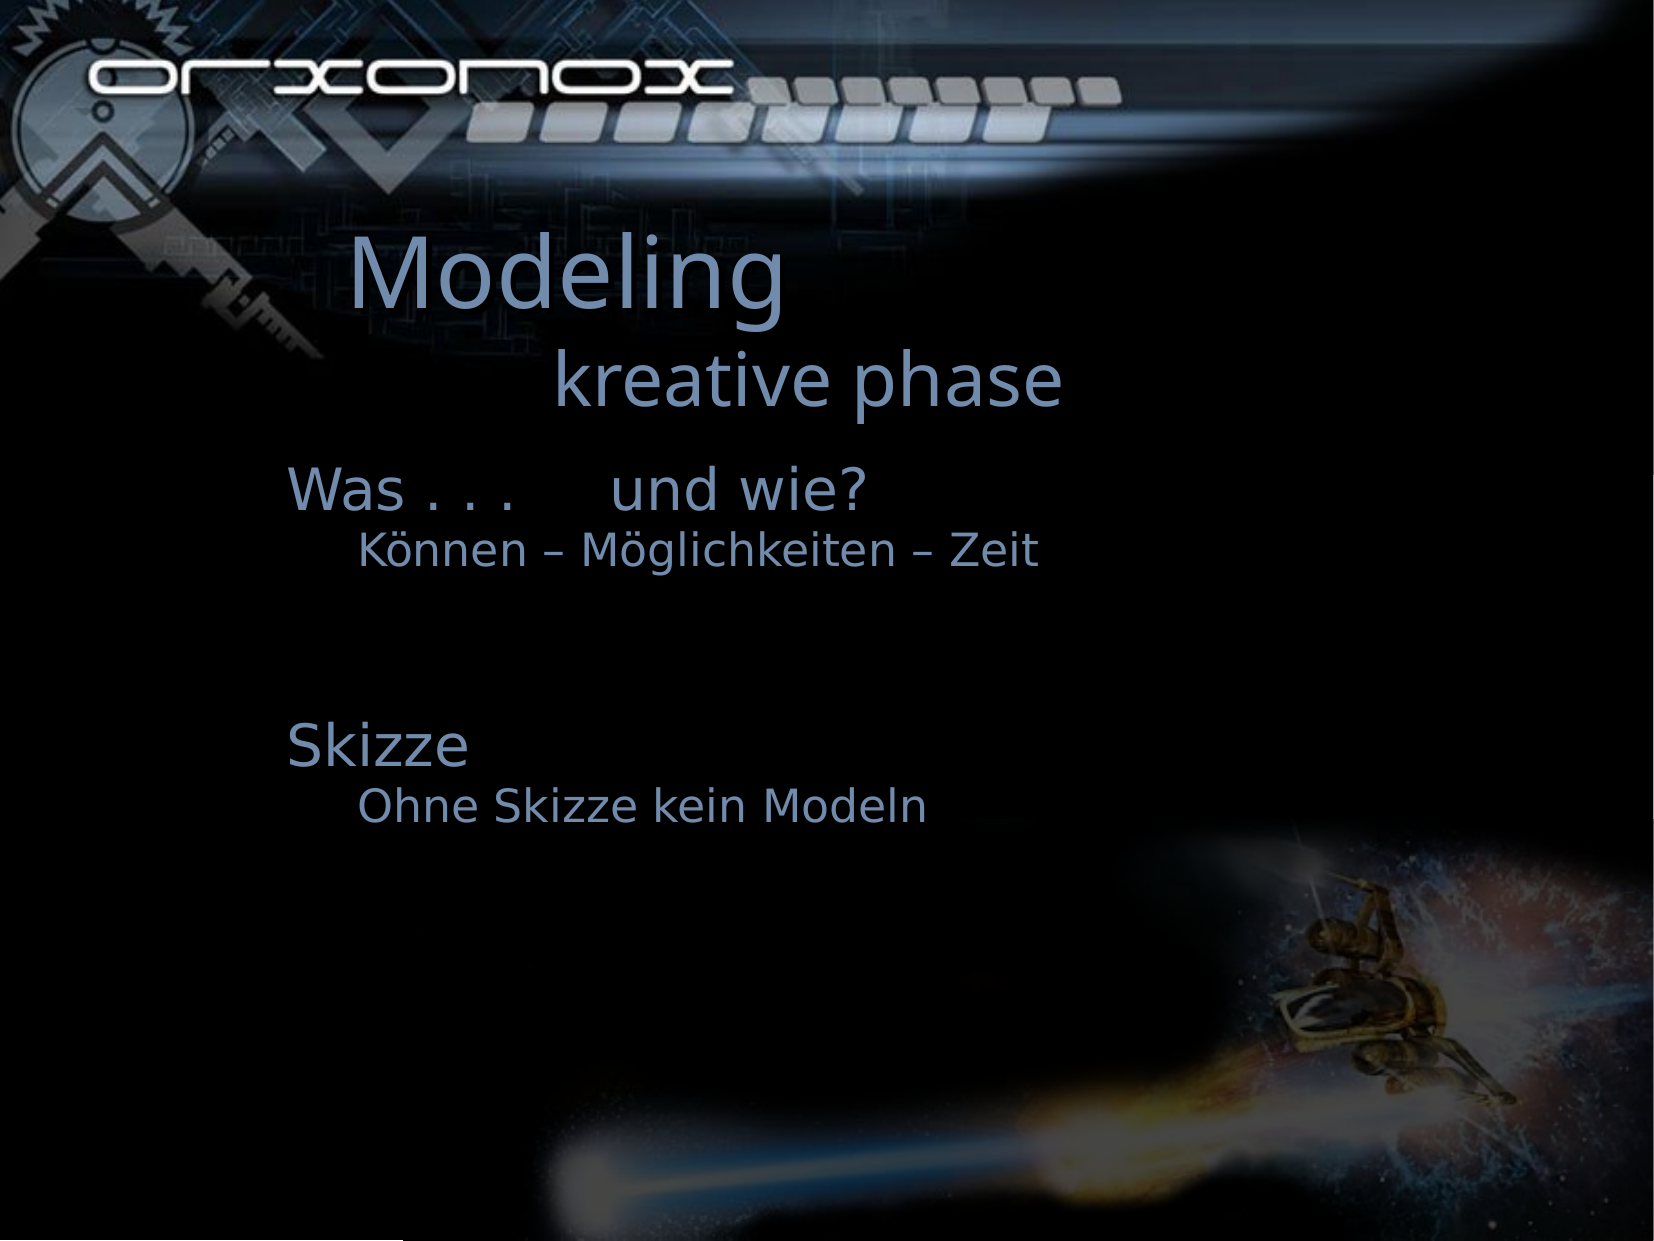

Modeling
kreative phase
Was . . . und wie?
Können – Möglichkeiten – Zeit
Skizze
Ohne Skizze kein Modeln